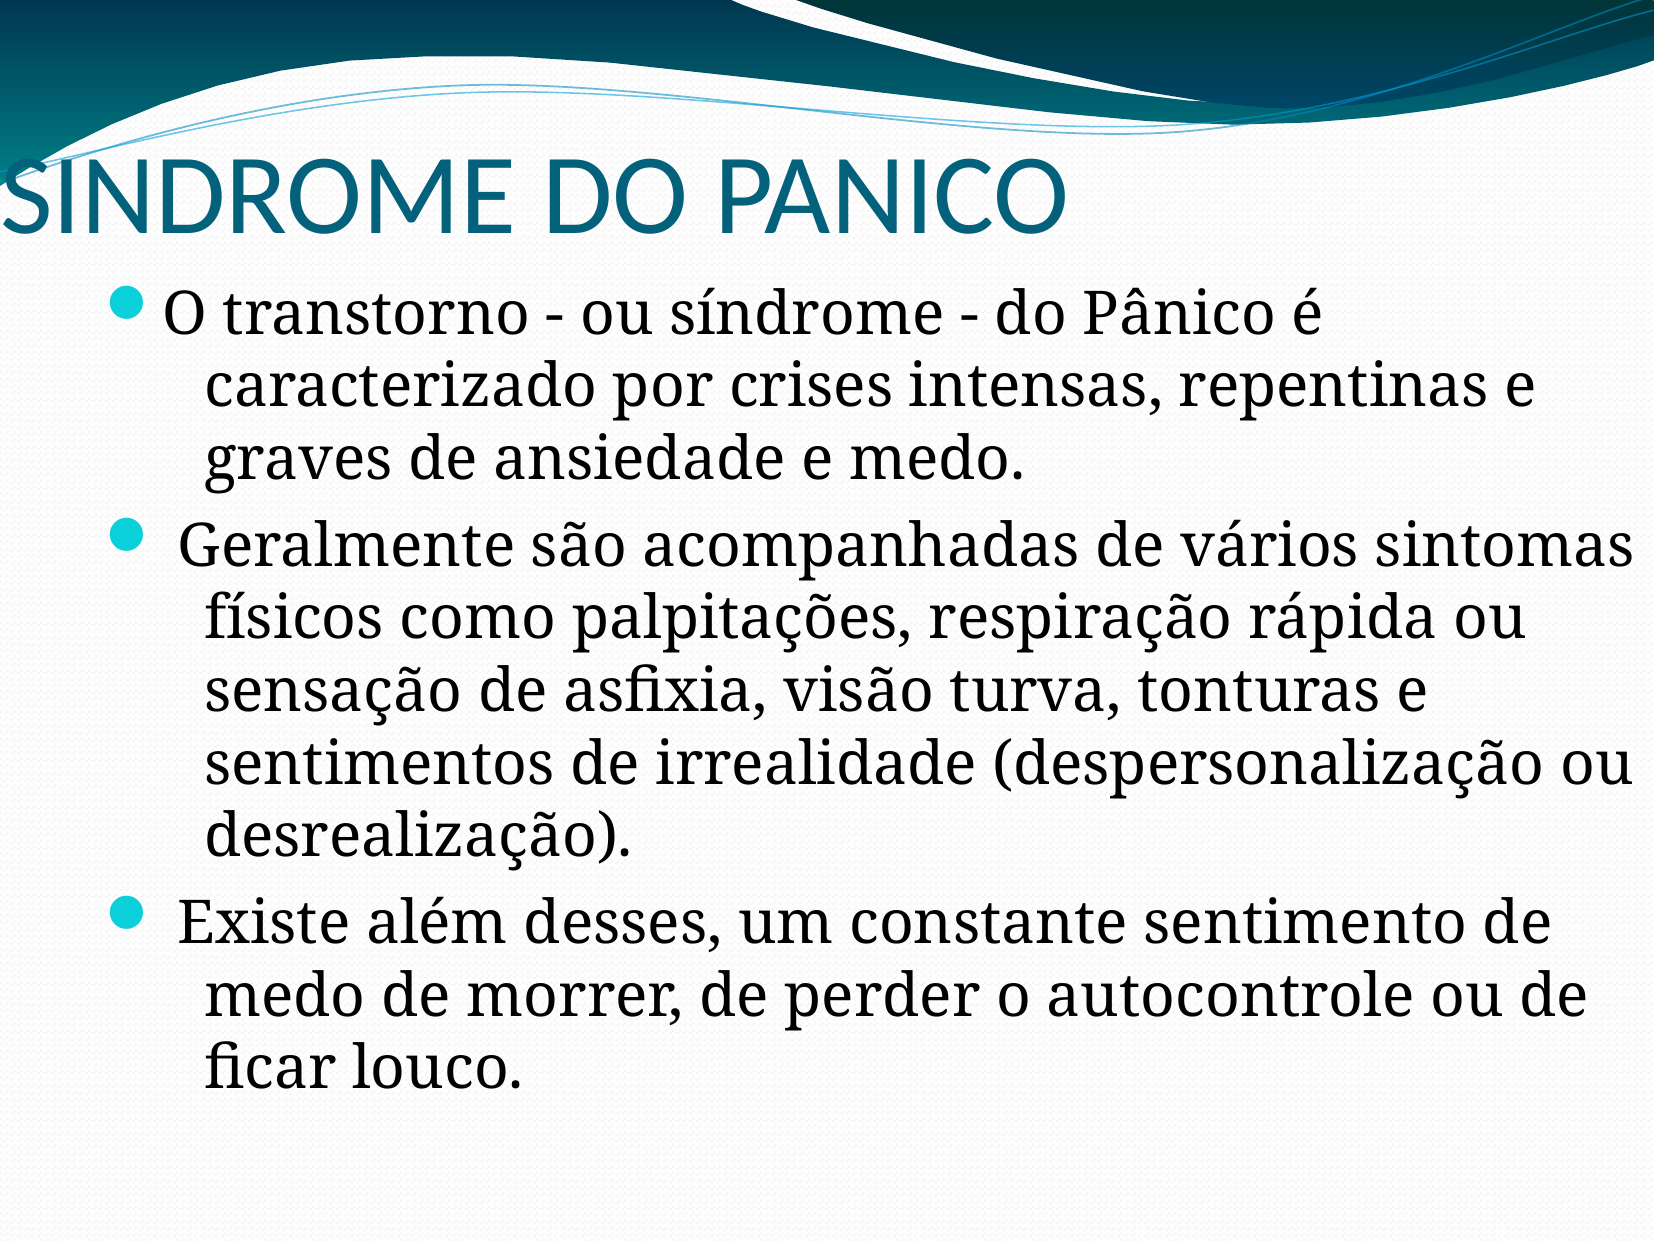

# SINDROME DO PANICO
O transtorno - ou síndrome - do Pânico é caracterizado por crises intensas, repentinas e graves de ansiedade e medo.
 Geralmente são acompanhadas de vários sintomas físicos como palpitações, respiração rápida ou sensação de asfixia, visão turva, tonturas e sentimentos de irrealidade (despersonalização ou desrealização).
 Existe além desses, um constante sentimento de medo de morrer, de perder o autocontrole ou de ficar louco.